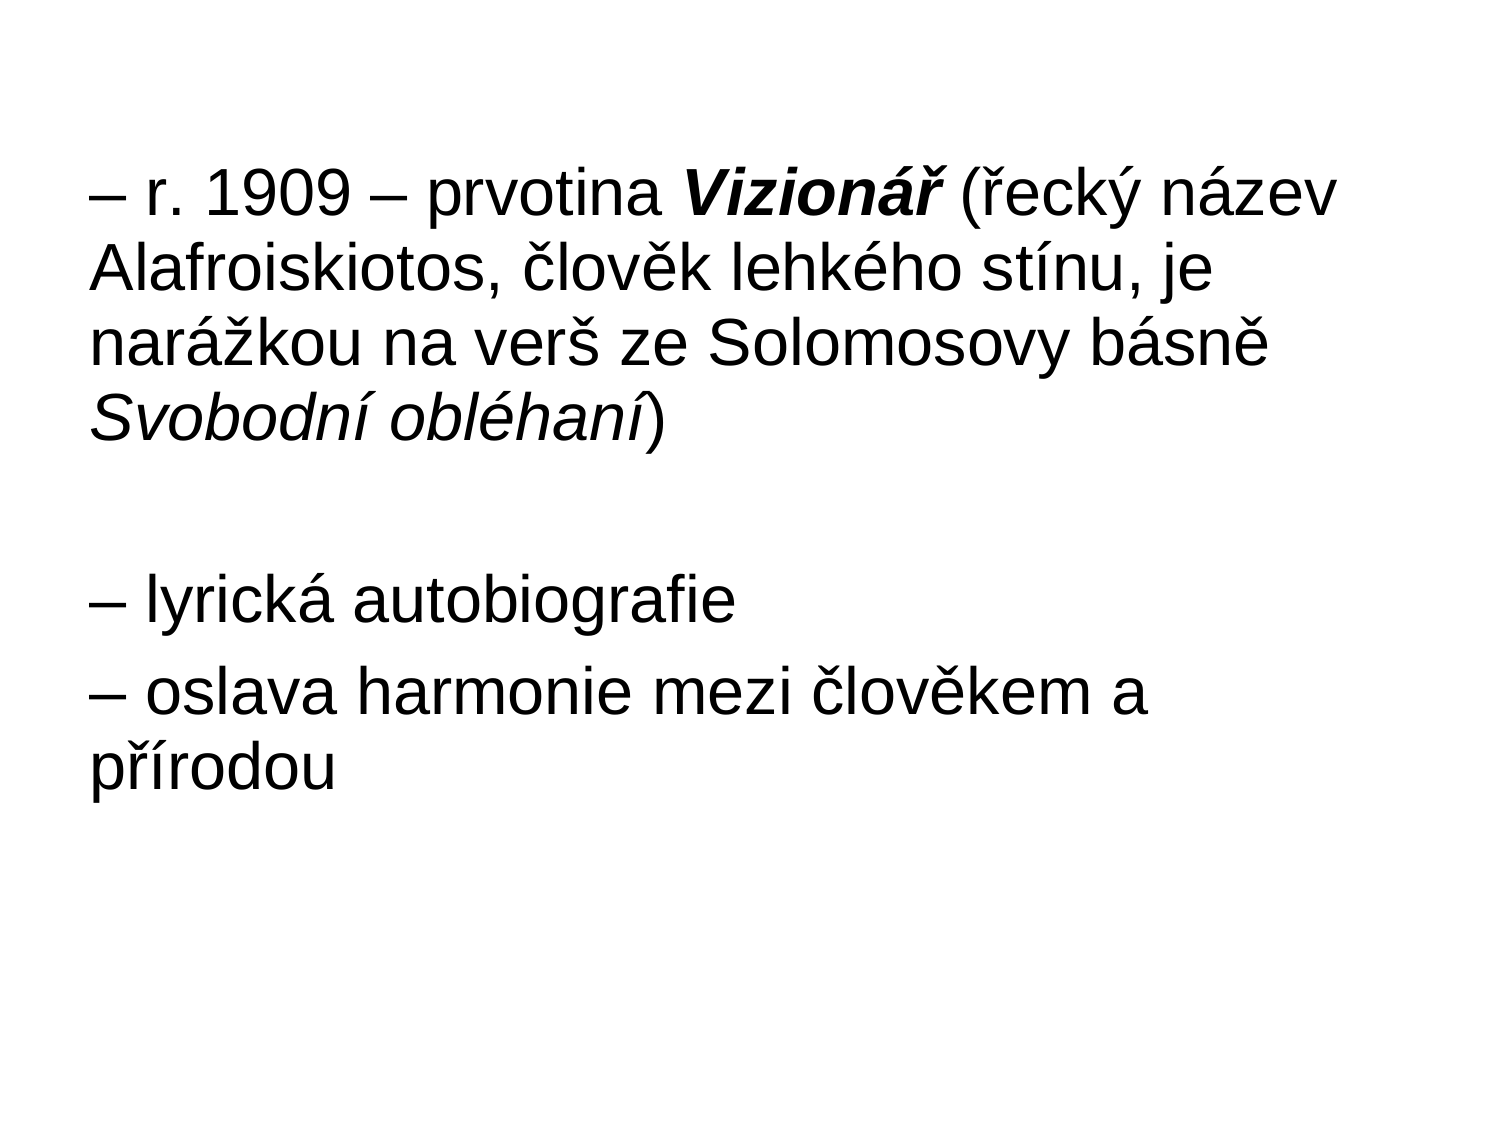

#
– r. 1909 – prvotina Vizionář (řecký název Alafroiskiotos, člověk lehkého stínu, je narážkou na verš ze Solomosovy básně Svobodní obléhaní)
– lyrická autobiografie
– oslava harmonie mezi člověkem a přírodou